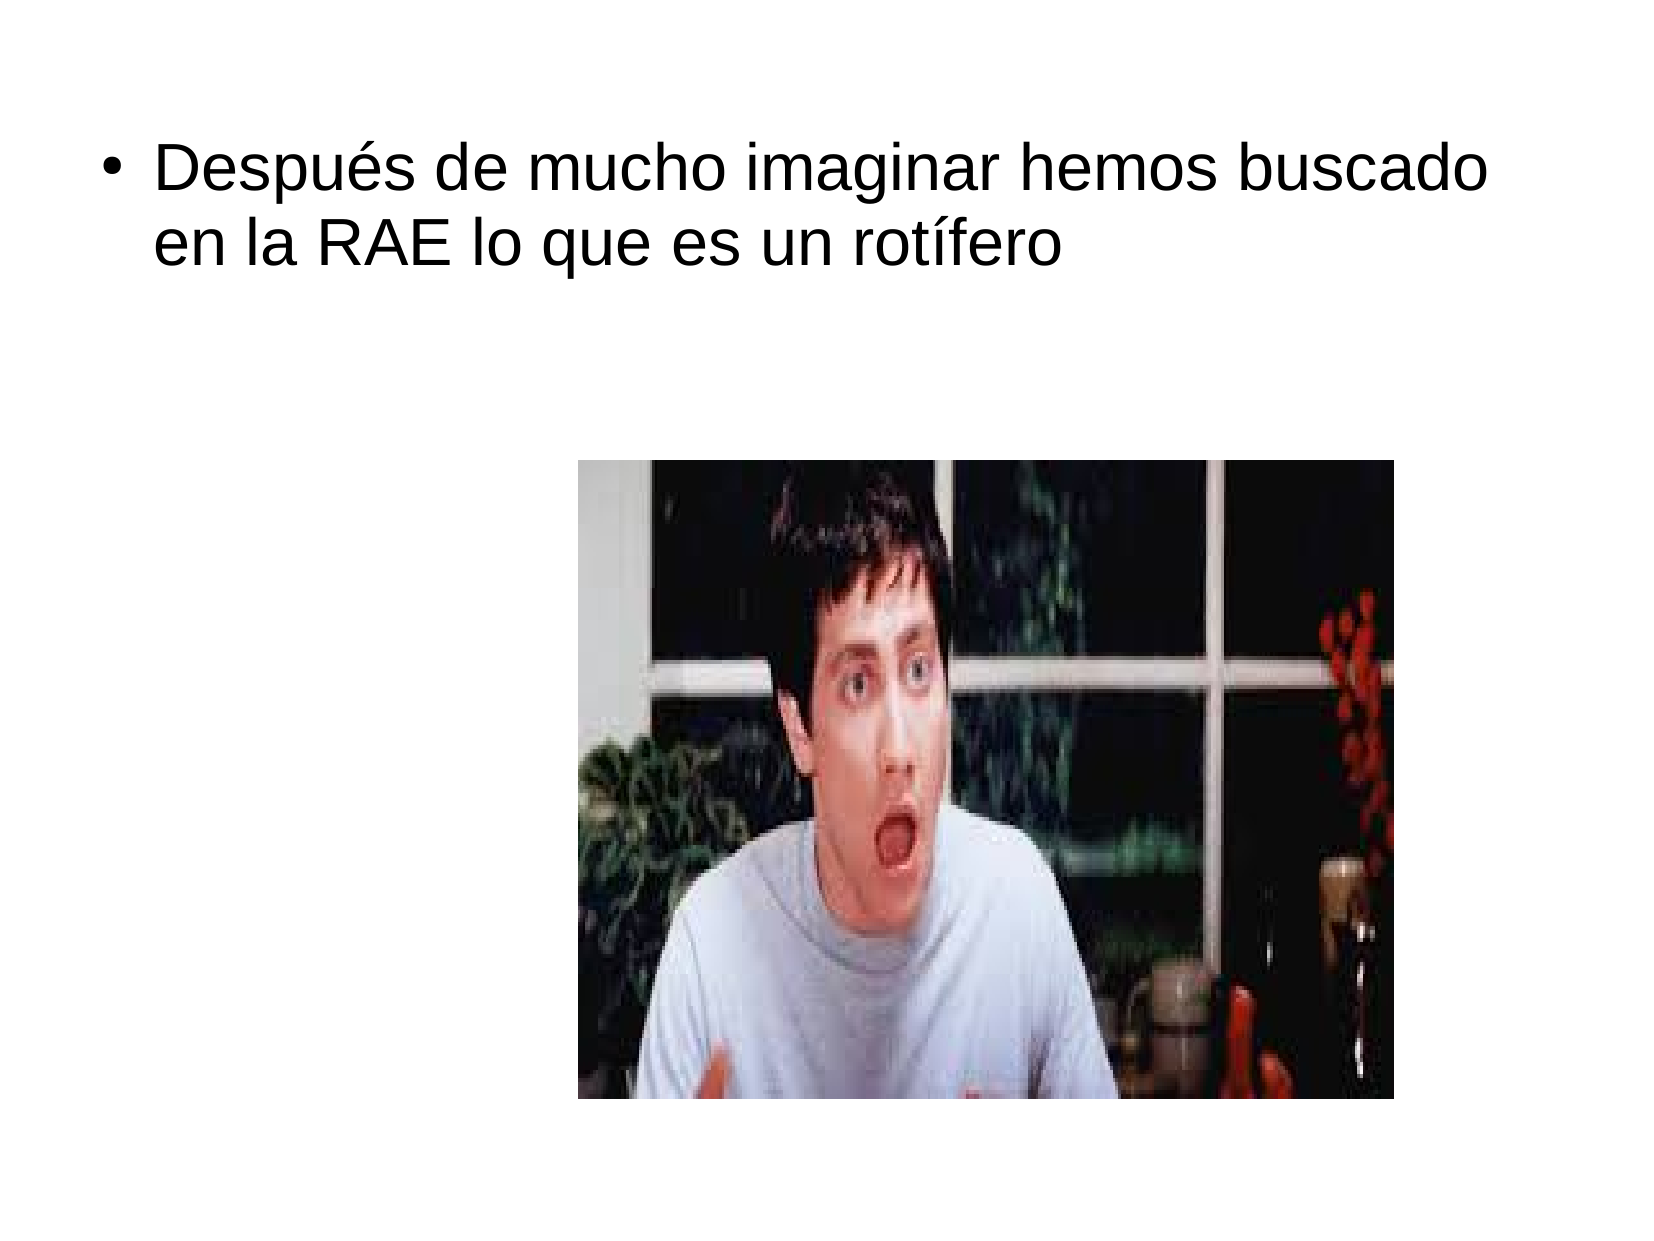

# Después de mucho imaginar hemos buscado en la RAE lo que es un rotífero